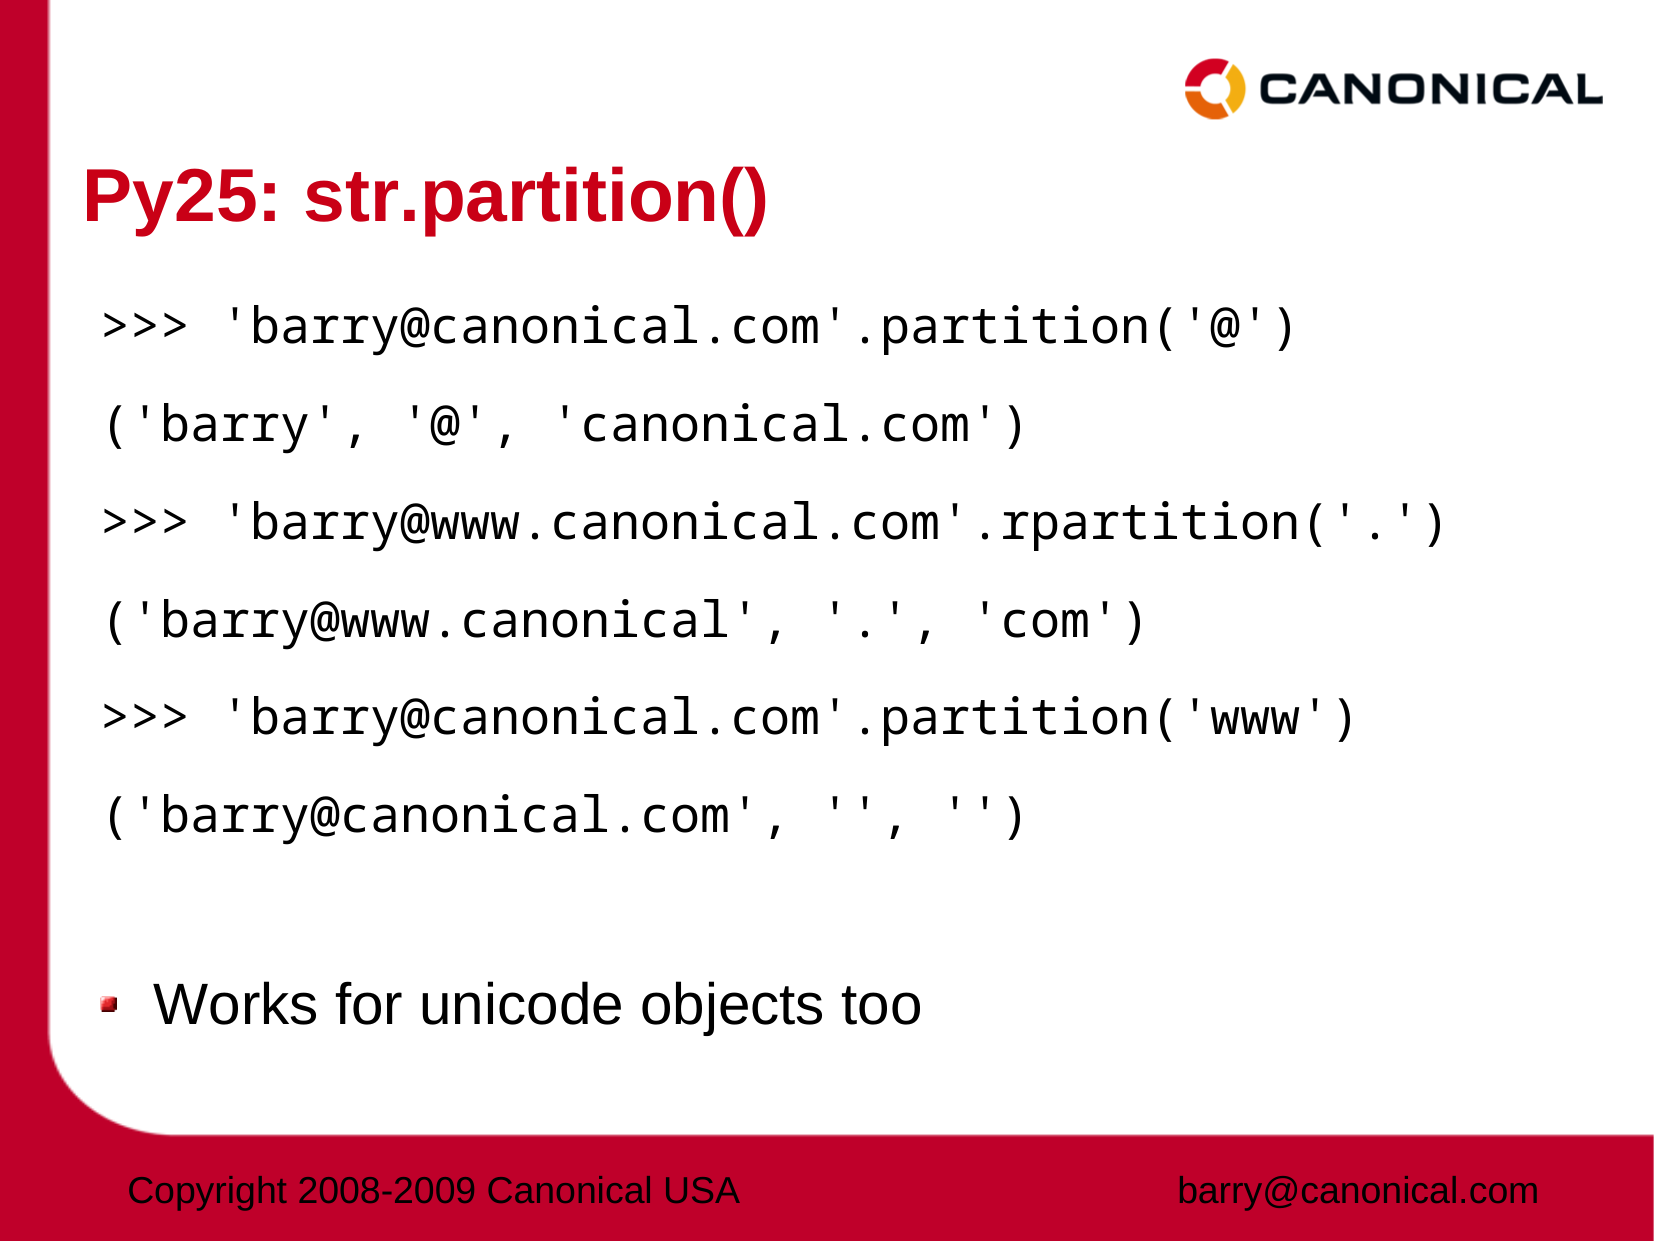

# Py25: str.partition()
>>> 'barry@canonical.com'.partition('@')
('barry', '@', 'canonical.com')
>>> 'barry@www.canonical.com'.rpartition('.')
('barry@www.canonical', '.', 'com')
>>> 'barry@canonical.com'.partition('www')
('barry@canonical.com', '', '')
Works for unicode objects too